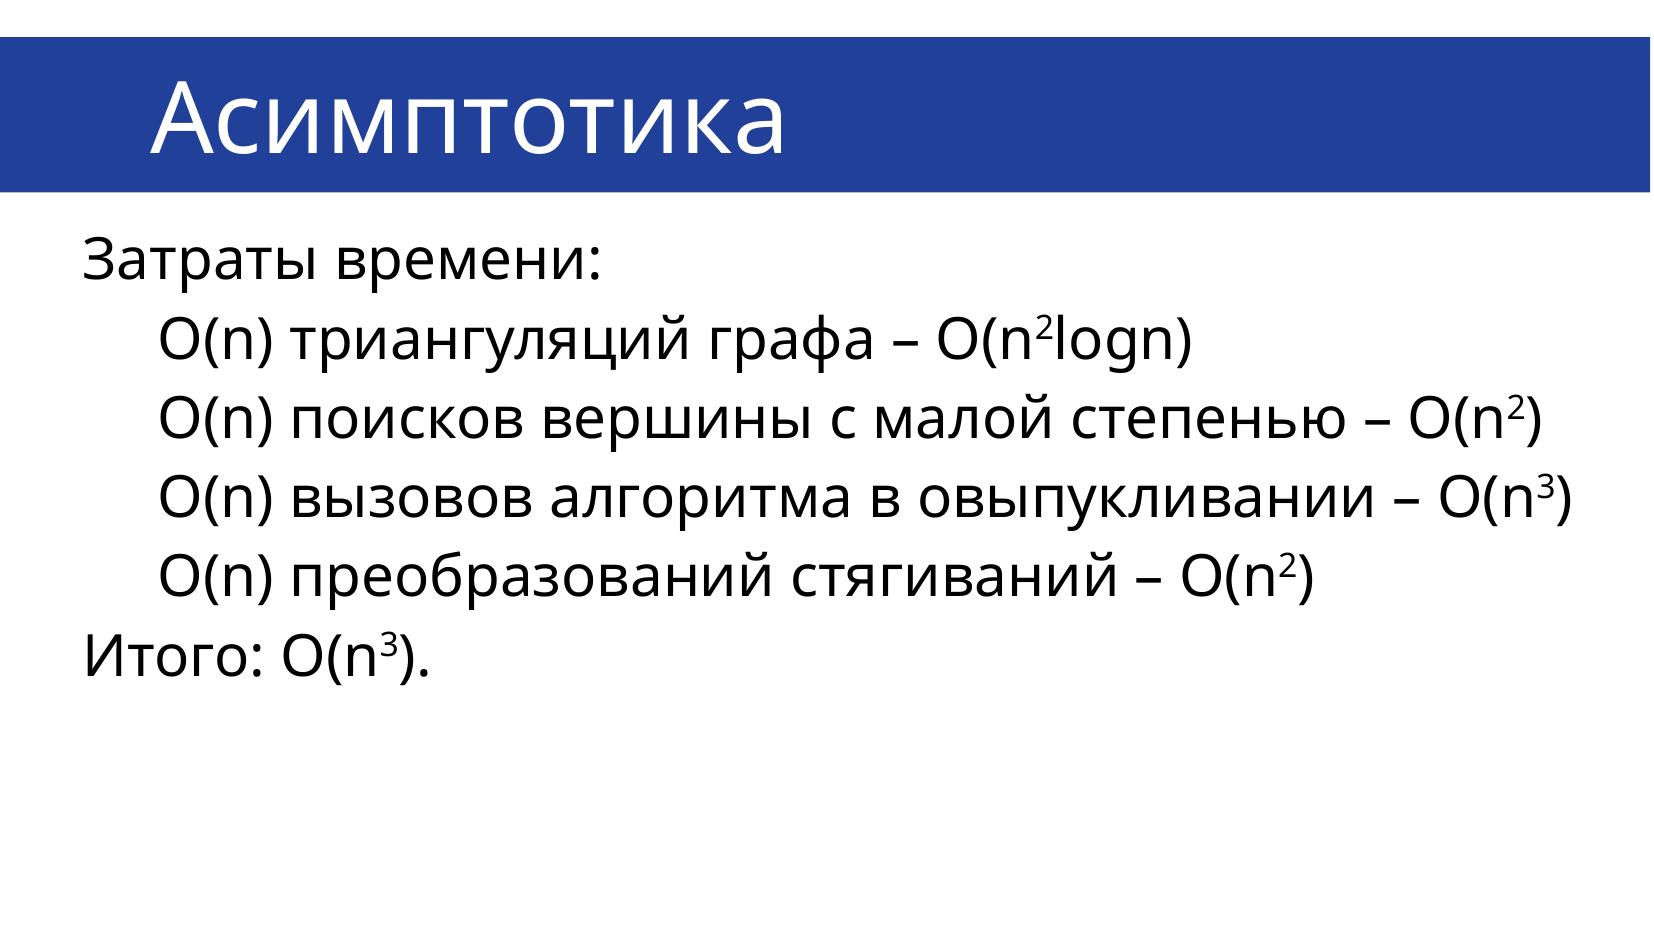

# Асимптотика
Затраты времени:
	O(n) триангуляций графа – O(n2logn)
	O(n) поисков вершины с малой степенью – O(n2)
	O(n) вызовов алгоритма в овыпукливании – O(n3)
	O(n) преобразований стягиваний – O(n2)
Итого: O(n3).